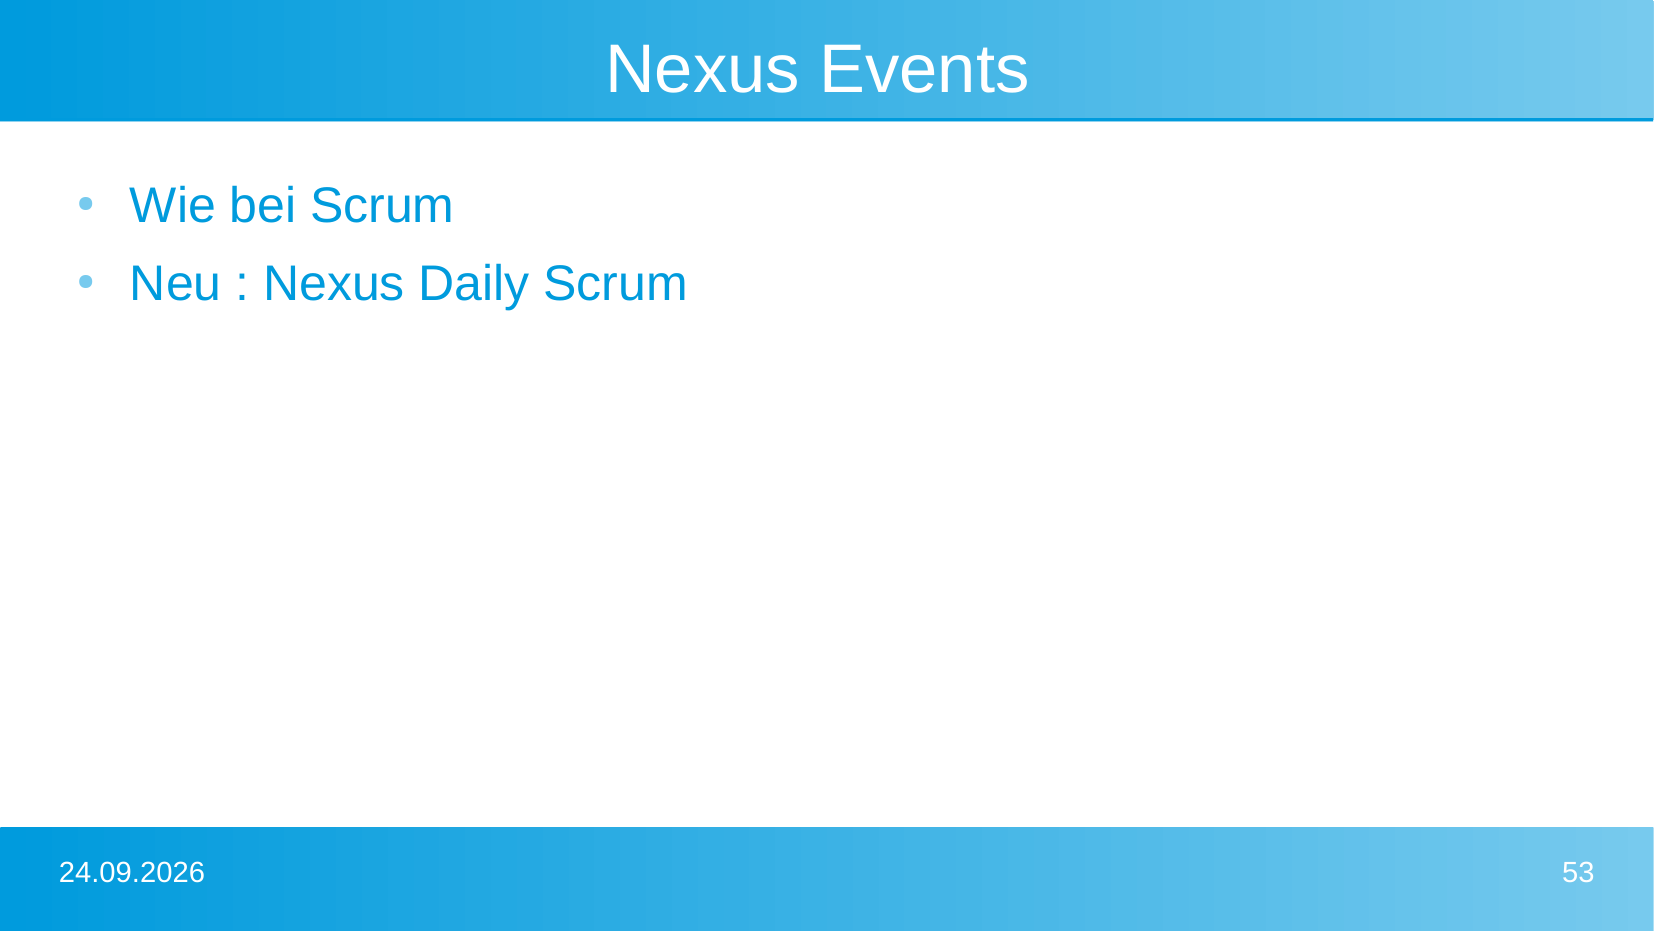

# Nexus Events
Wie bei Scrum
Neu : Nexus Daily Scrum
53